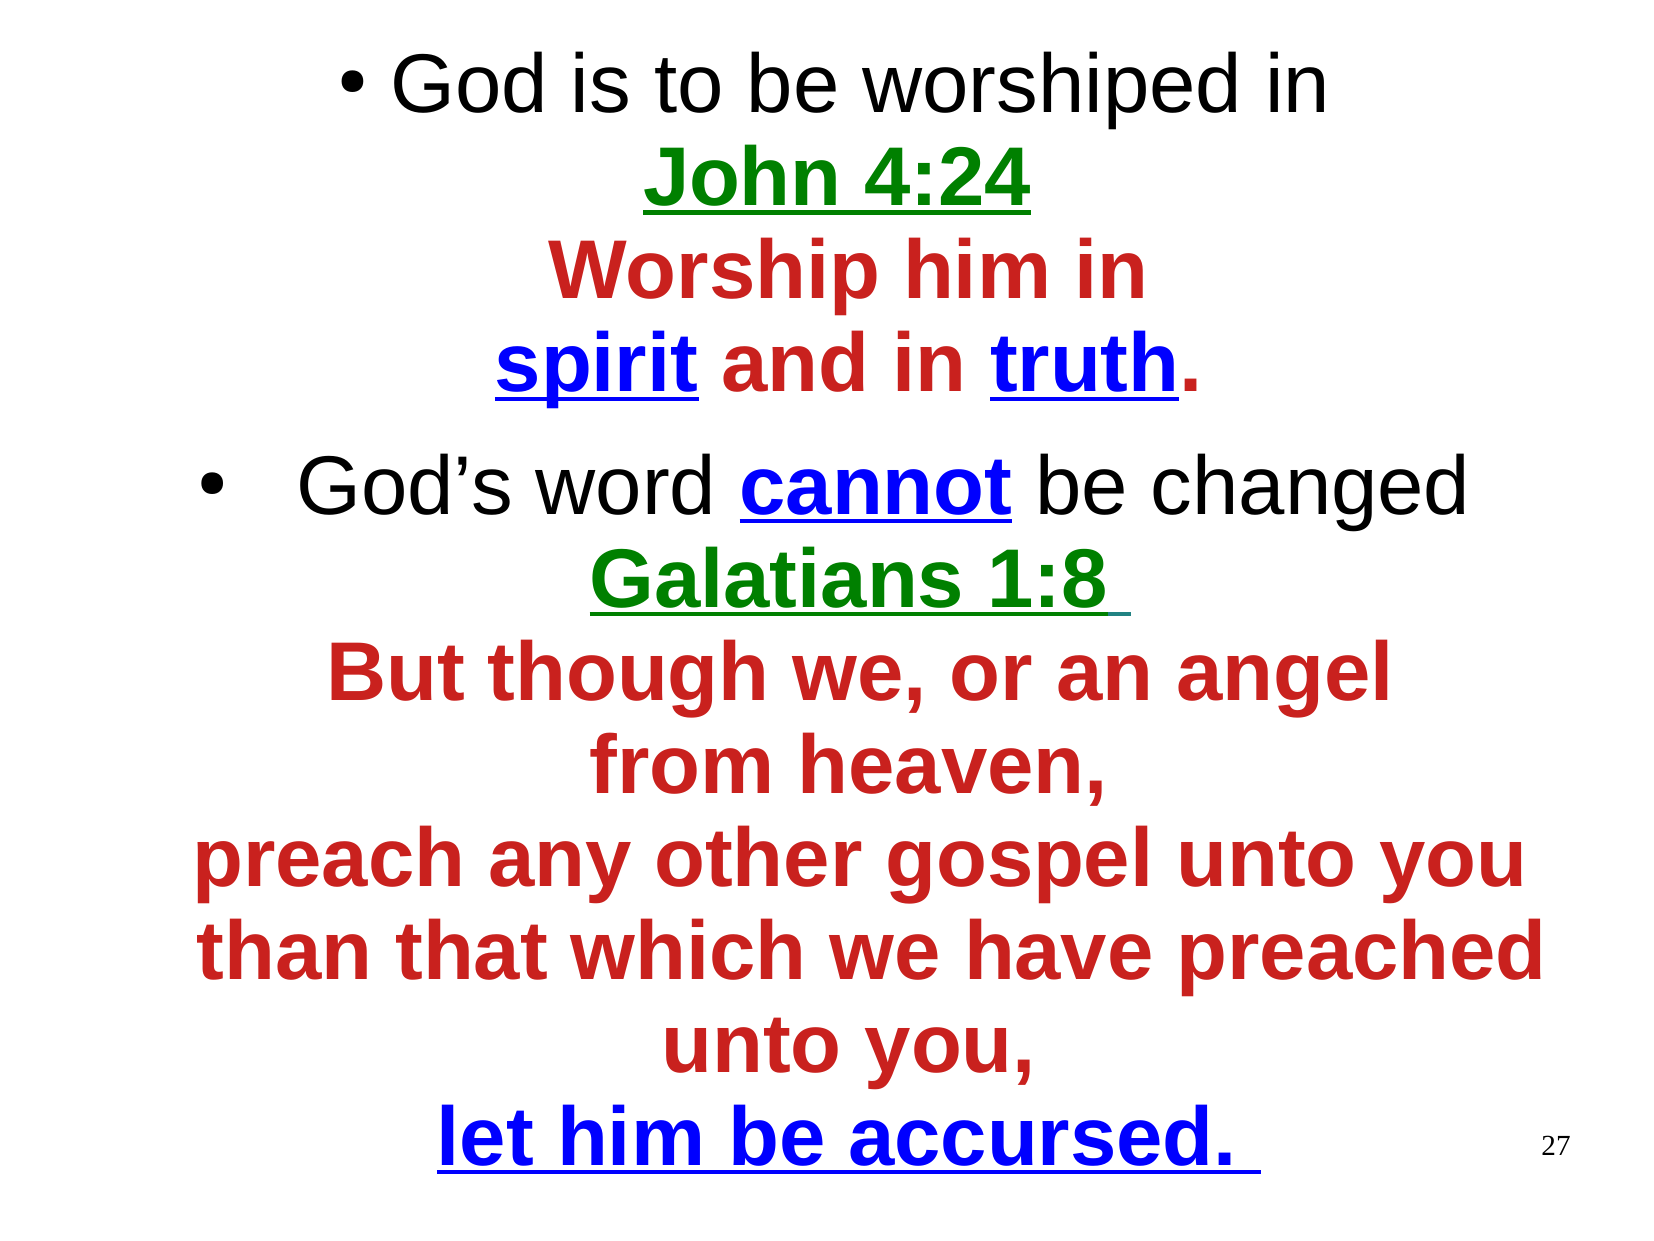

# God is to be worshiped in John 4:24  Worship him in spirit and in truth.
 God’s word cannot be changed
Galatians 1:8 
 But though we, or an angel
from heaven,
preach any other gospel unto you
 than that which we have preached unto you,
let him be accursed.
27